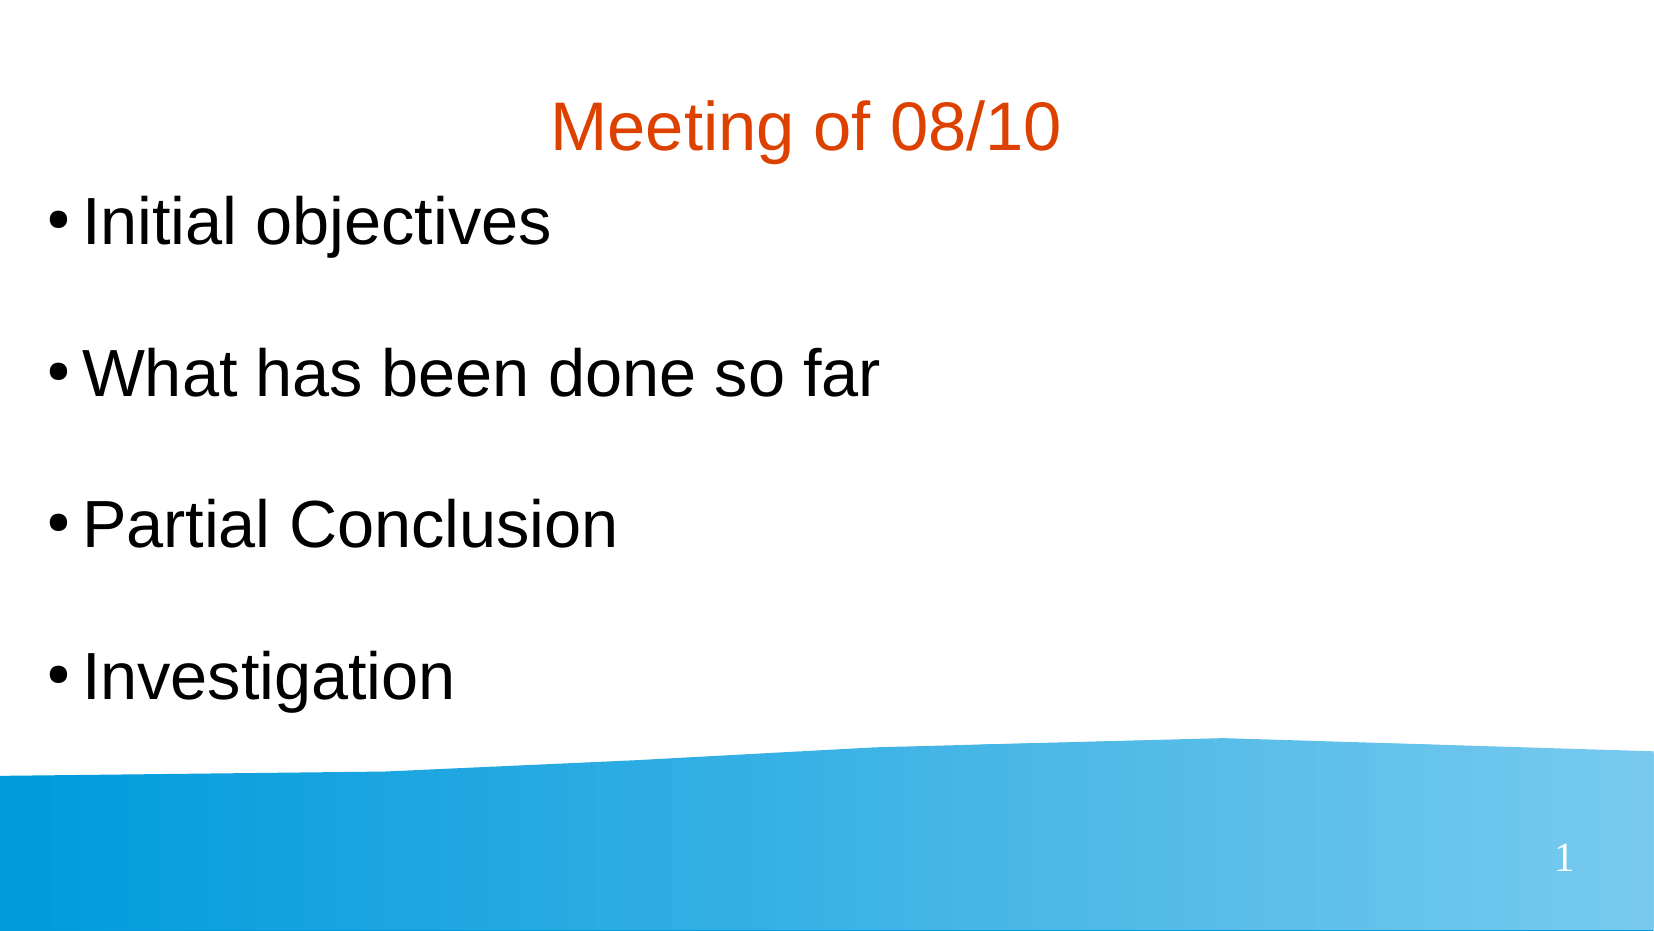

# Meeting of 08/10
Initial objectives
What has been done so far
Partial Conclusion
Investigation
1